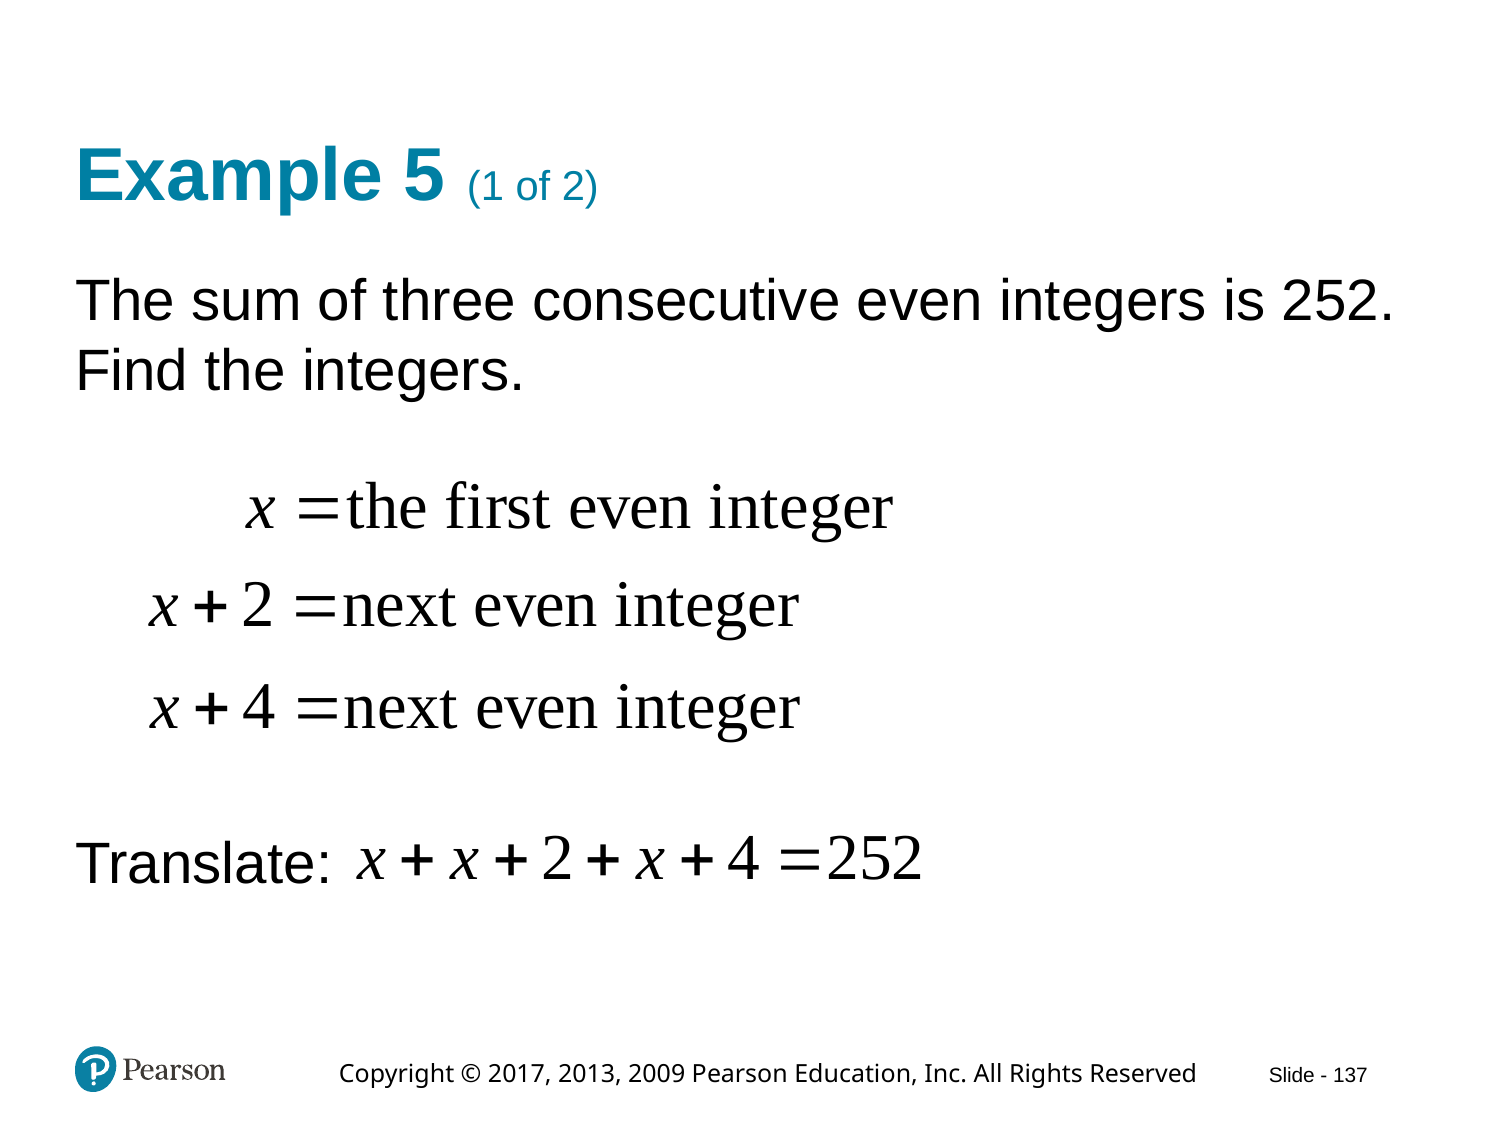

# Example 5 (1 of 2)
The sum of three consecutive even integers is 252. Find the integers.
Translate: